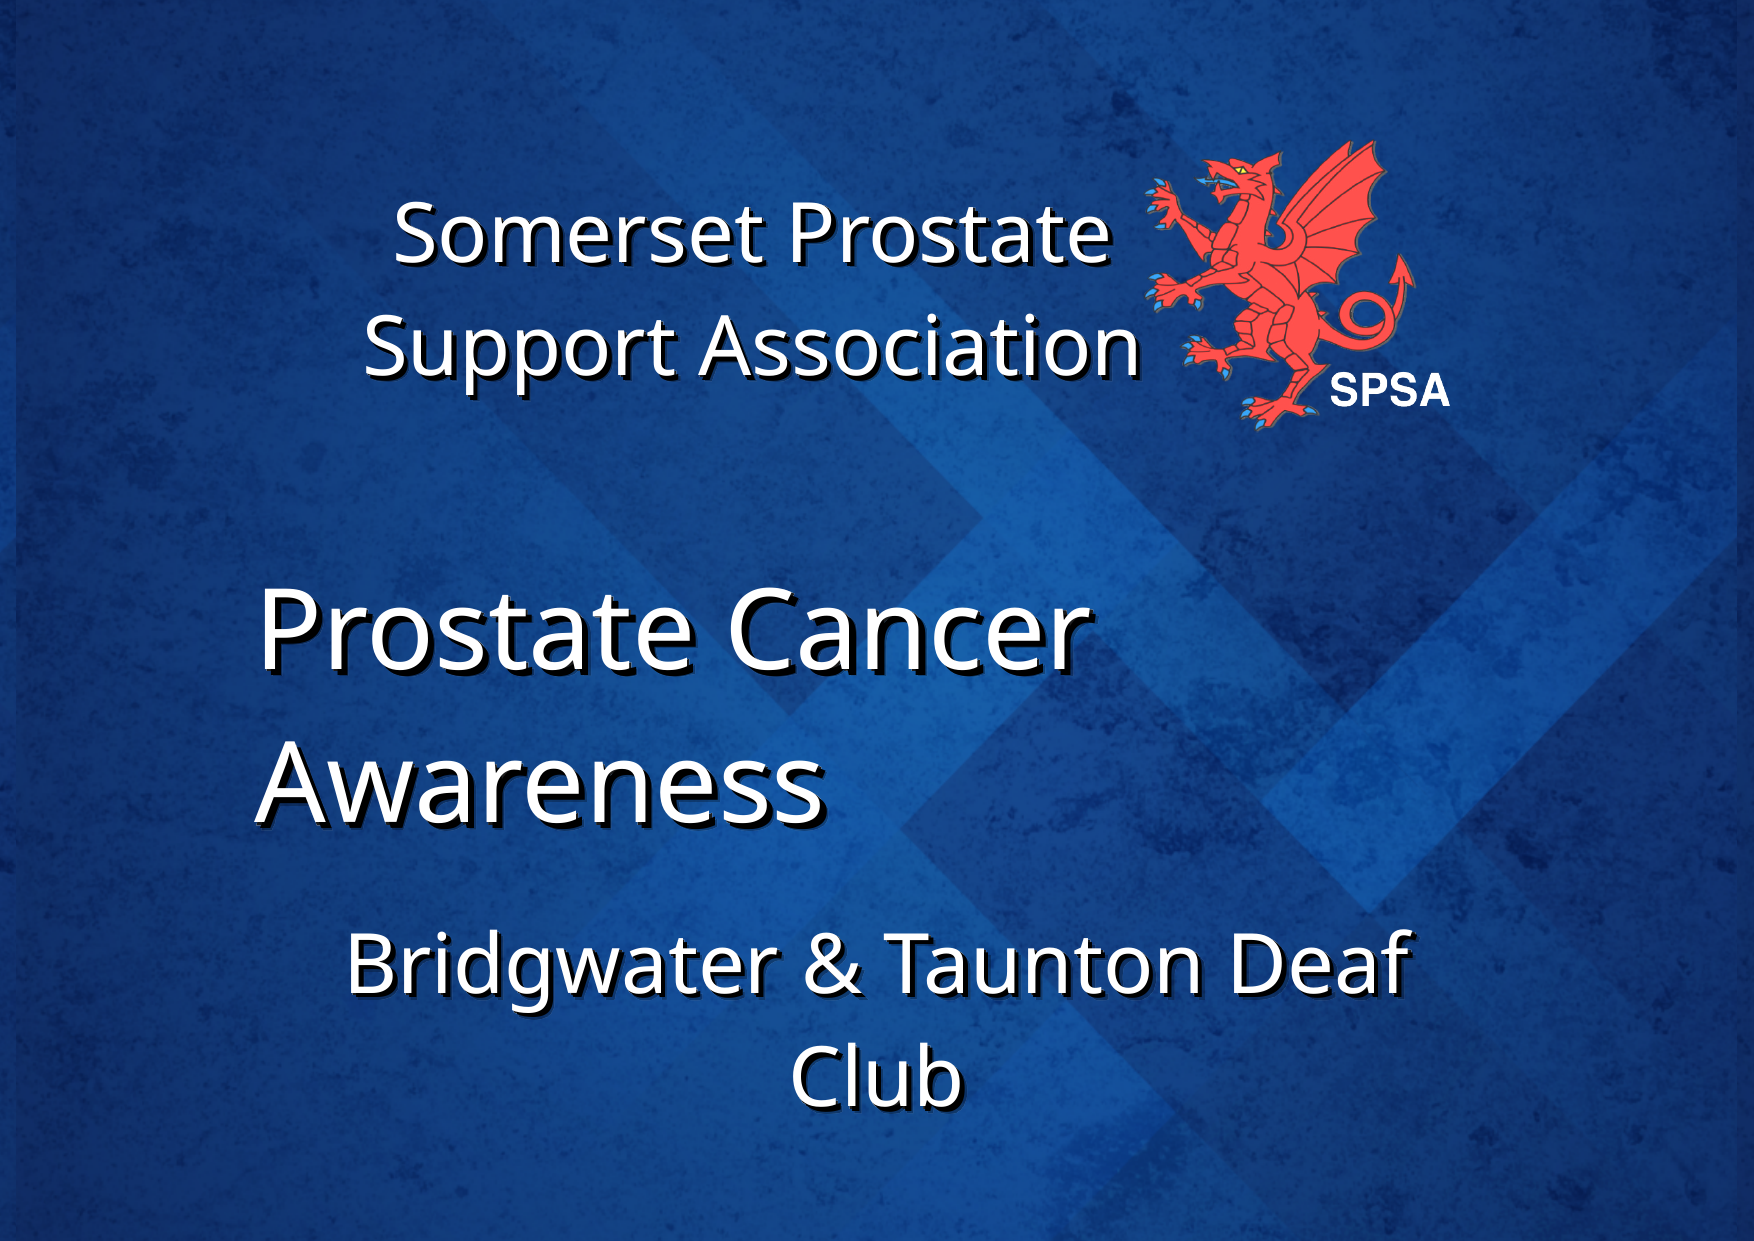

Somerset Prostate
Support Association
Prostate Cancer Awareness
Bridgwater & Taunton Deaf Club